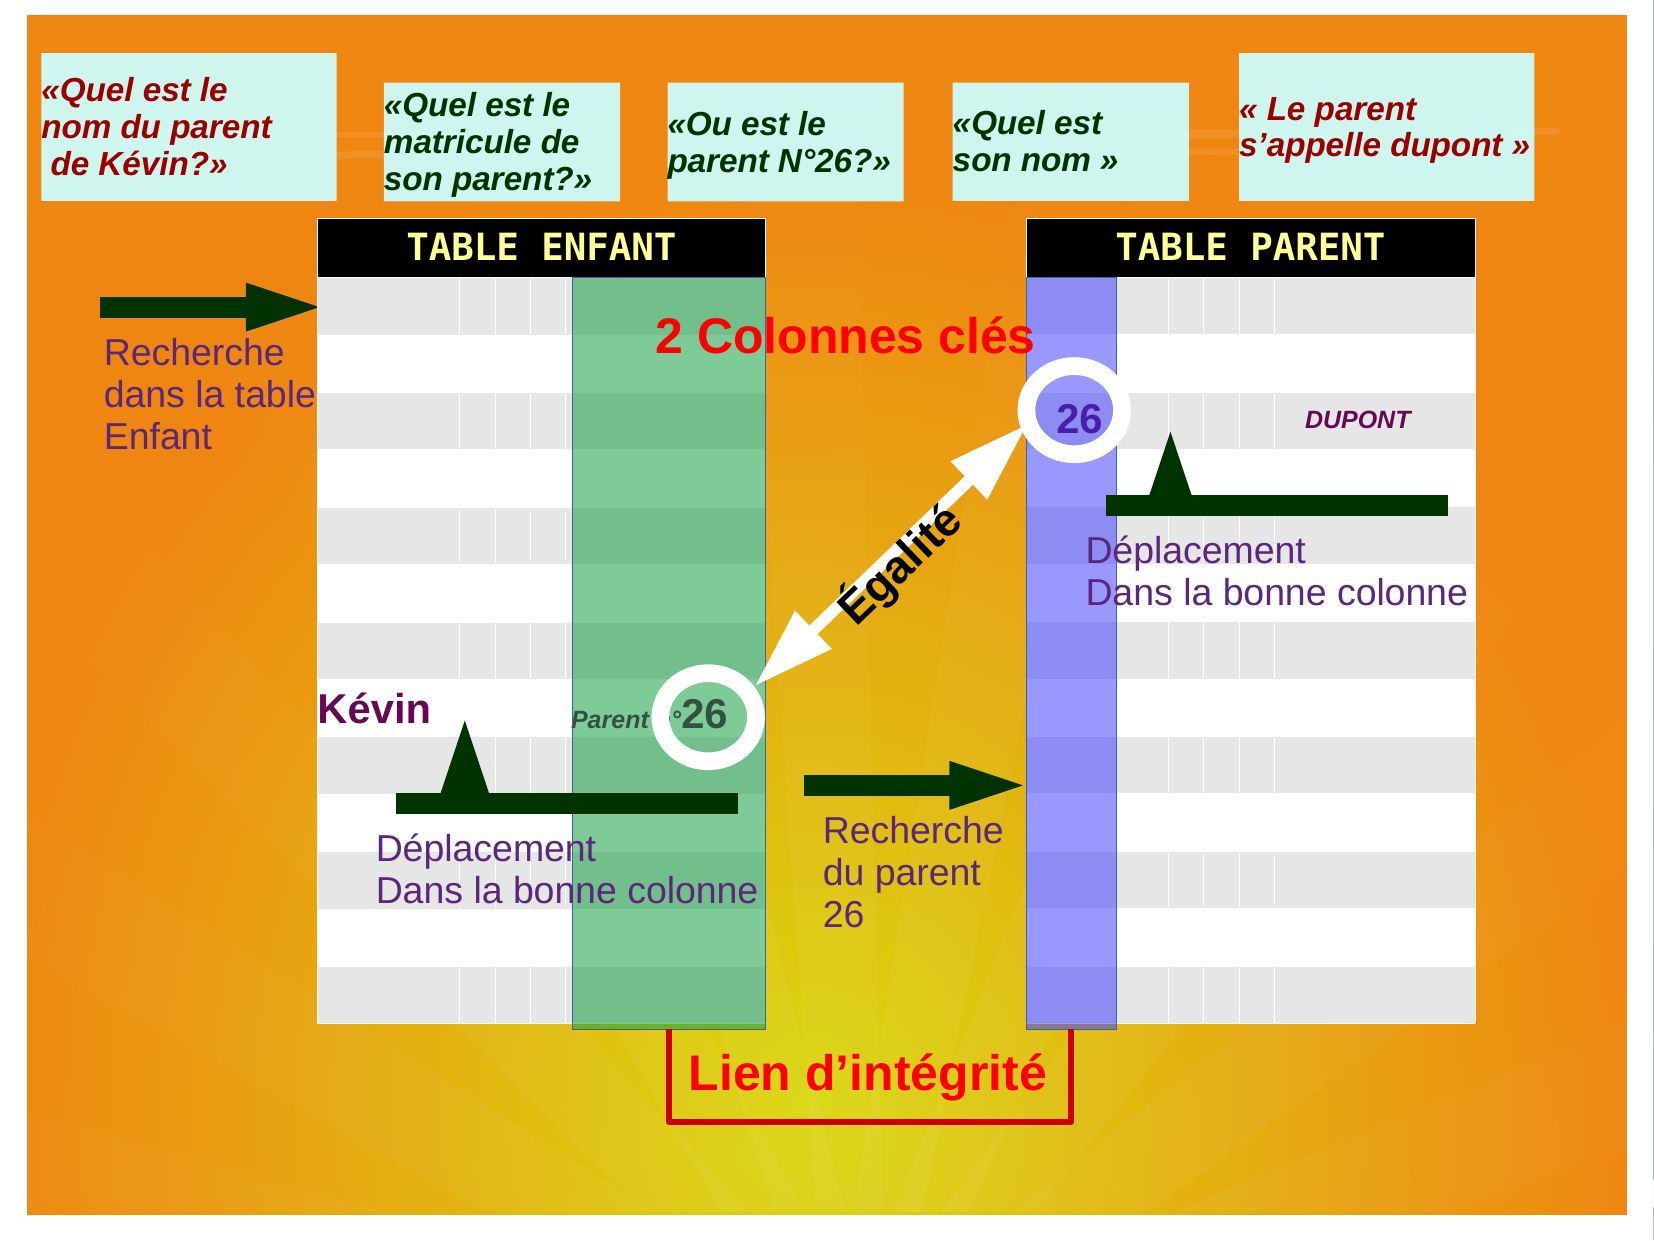

«Quel est le
nom du parent
 de Kévin?»
« Le parent
s’appelle dupont »
«Quel est le
matricule de
son parent?»
«Ou est le
parent N°26?»
«Quel est
son nom »
| TABLE PARENT | | | | |
| --- | --- | --- | --- | --- |
| | | | | |
| | | | | |
| | | | | |
| | | | | |
| | | | | |
| | | | | |
| | | | | |
| | | | | |
| | | | | |
| | | | | |
| | | | | |
| | | | | |
| | | | | |
| TABLE ENFANT | | | | |
| --- | --- | --- | --- | --- |
| | | | | |
| | | | | |
| | | | | |
| | | | | |
| | | | | |
| | | | | |
| | | | | |
| | | | | |
| | | | | |
| | | | | |
| | | | | |
| | | | | |
| | | | | |
2 Colonnes clés
Lien d’intégrité
Recherche
dans la table
Enfant
Égalité
DUPONT
26
Déplacement
Dans la bonne colonne
Kévin
Parent n°26
Recherche
du parent
26
Déplacement
Dans la bonne colonne